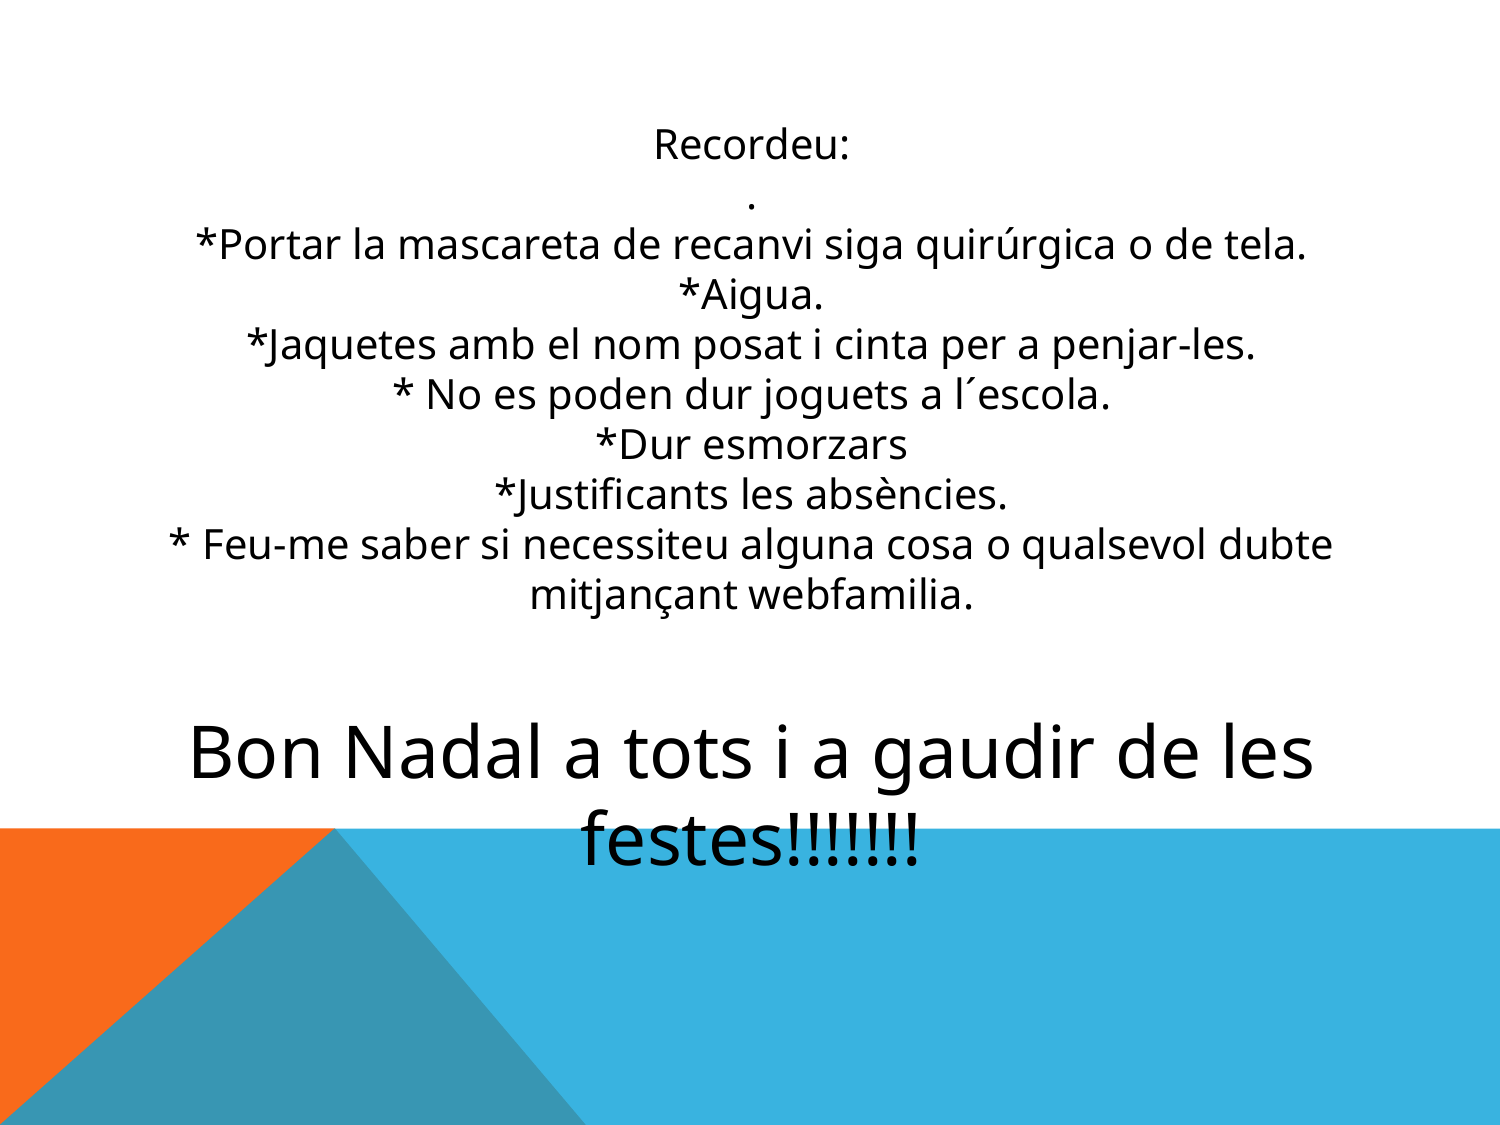

# Recordeu: . *Portar la mascareta de recanvi siga quirúrgica o de tela. *Aigua. *Jaquetes amb el nom posat i cinta per a penjar-les. * No es poden dur joguets a l´escola. *Dur esmorzars *Justificants les absències. * Feu-me saber si necessiteu alguna cosa o qualsevol dubte mitjançant webfamilia. Bon Nadal a tots i a gaudir de les festes!!!!!!!